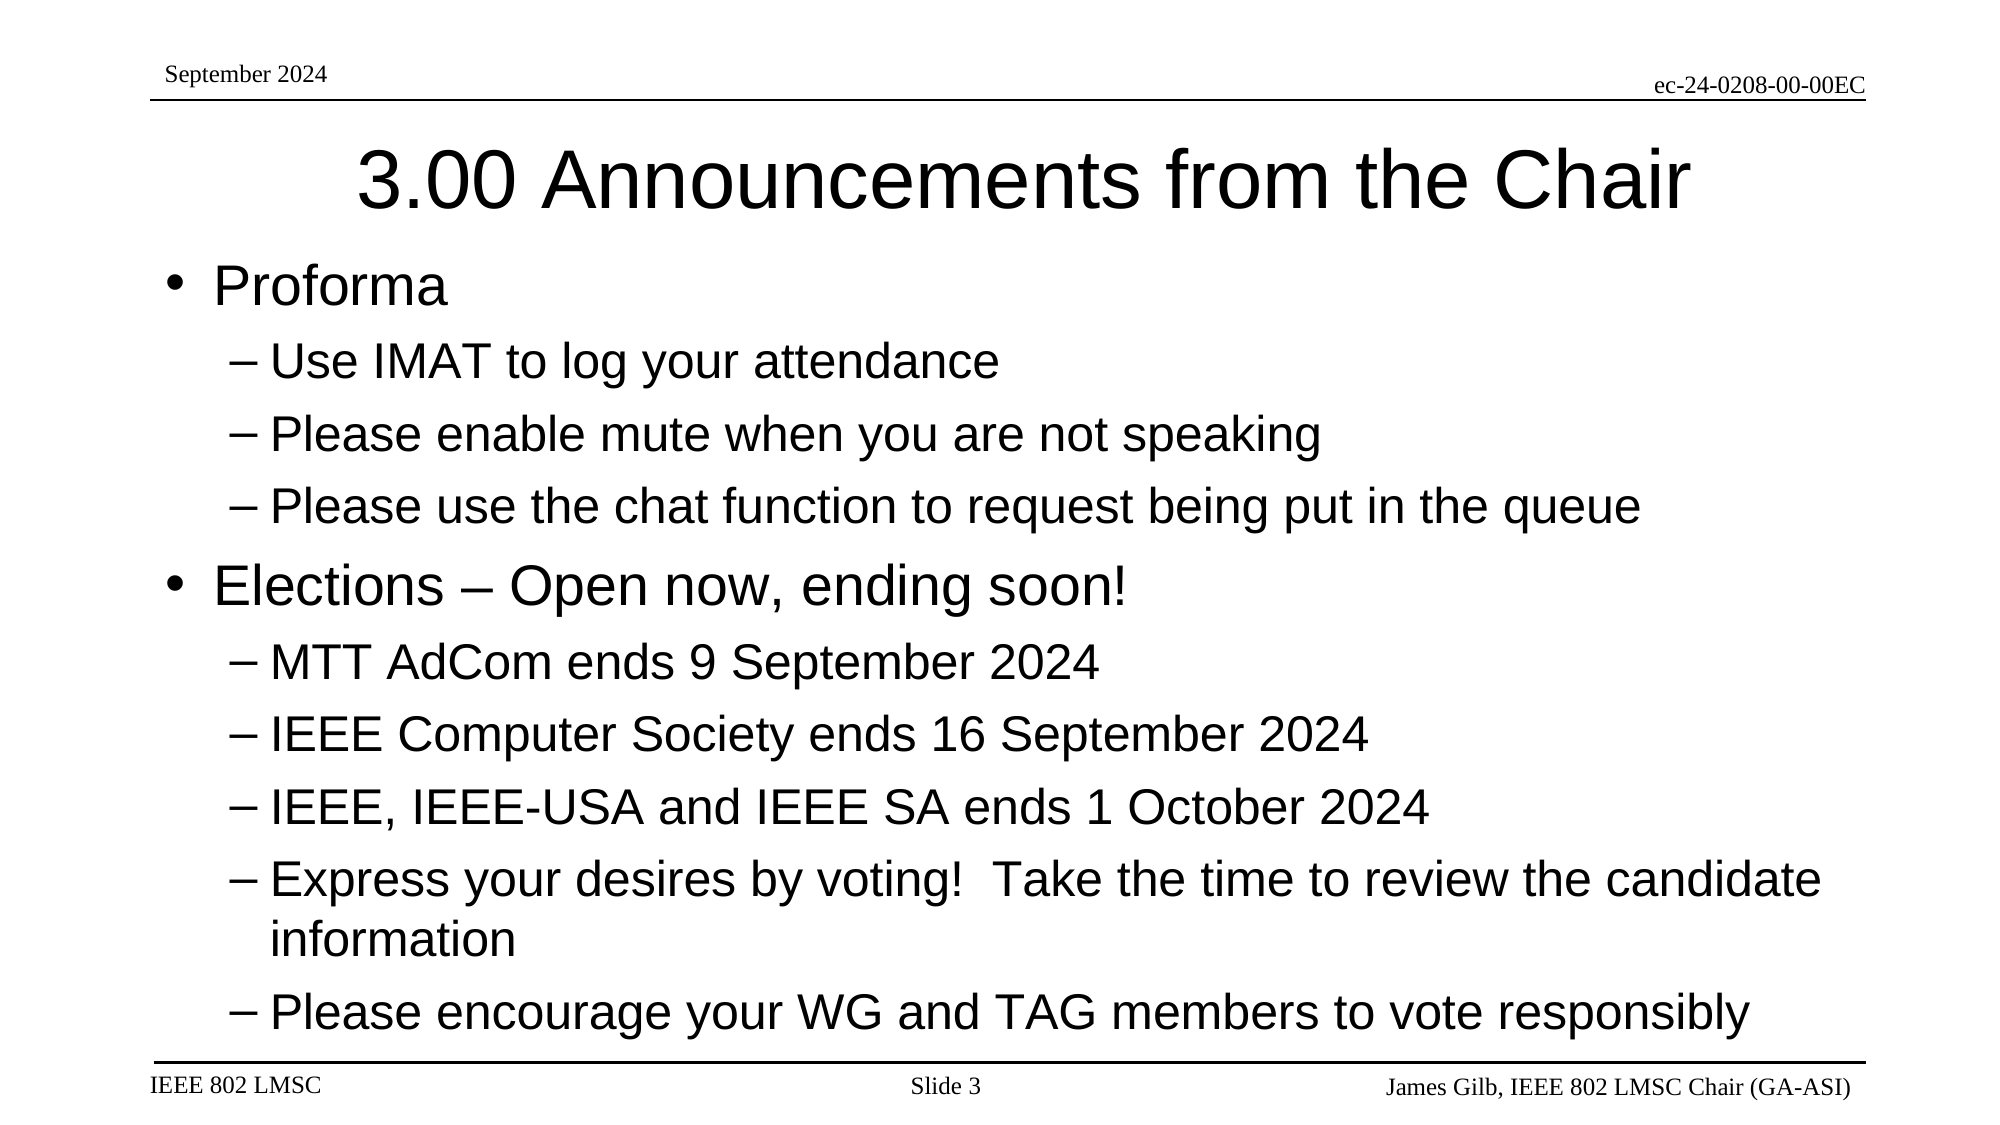

# 3.00 Announcements from the Chair
Proforma
Use IMAT to log your attendance
Please enable mute when you are not speaking
Please use the chat function to request being put in the queue
Elections – Open now, ending soon!
MTT AdCom ends 9 September 2024
IEEE Computer Society ends 16 September 2024
IEEE, IEEE-USA and IEEE SA ends 1 October 2024
Express your desires by voting! Take the time to review the candidate information
Please encourage your WG and TAG members to vote responsibly
3